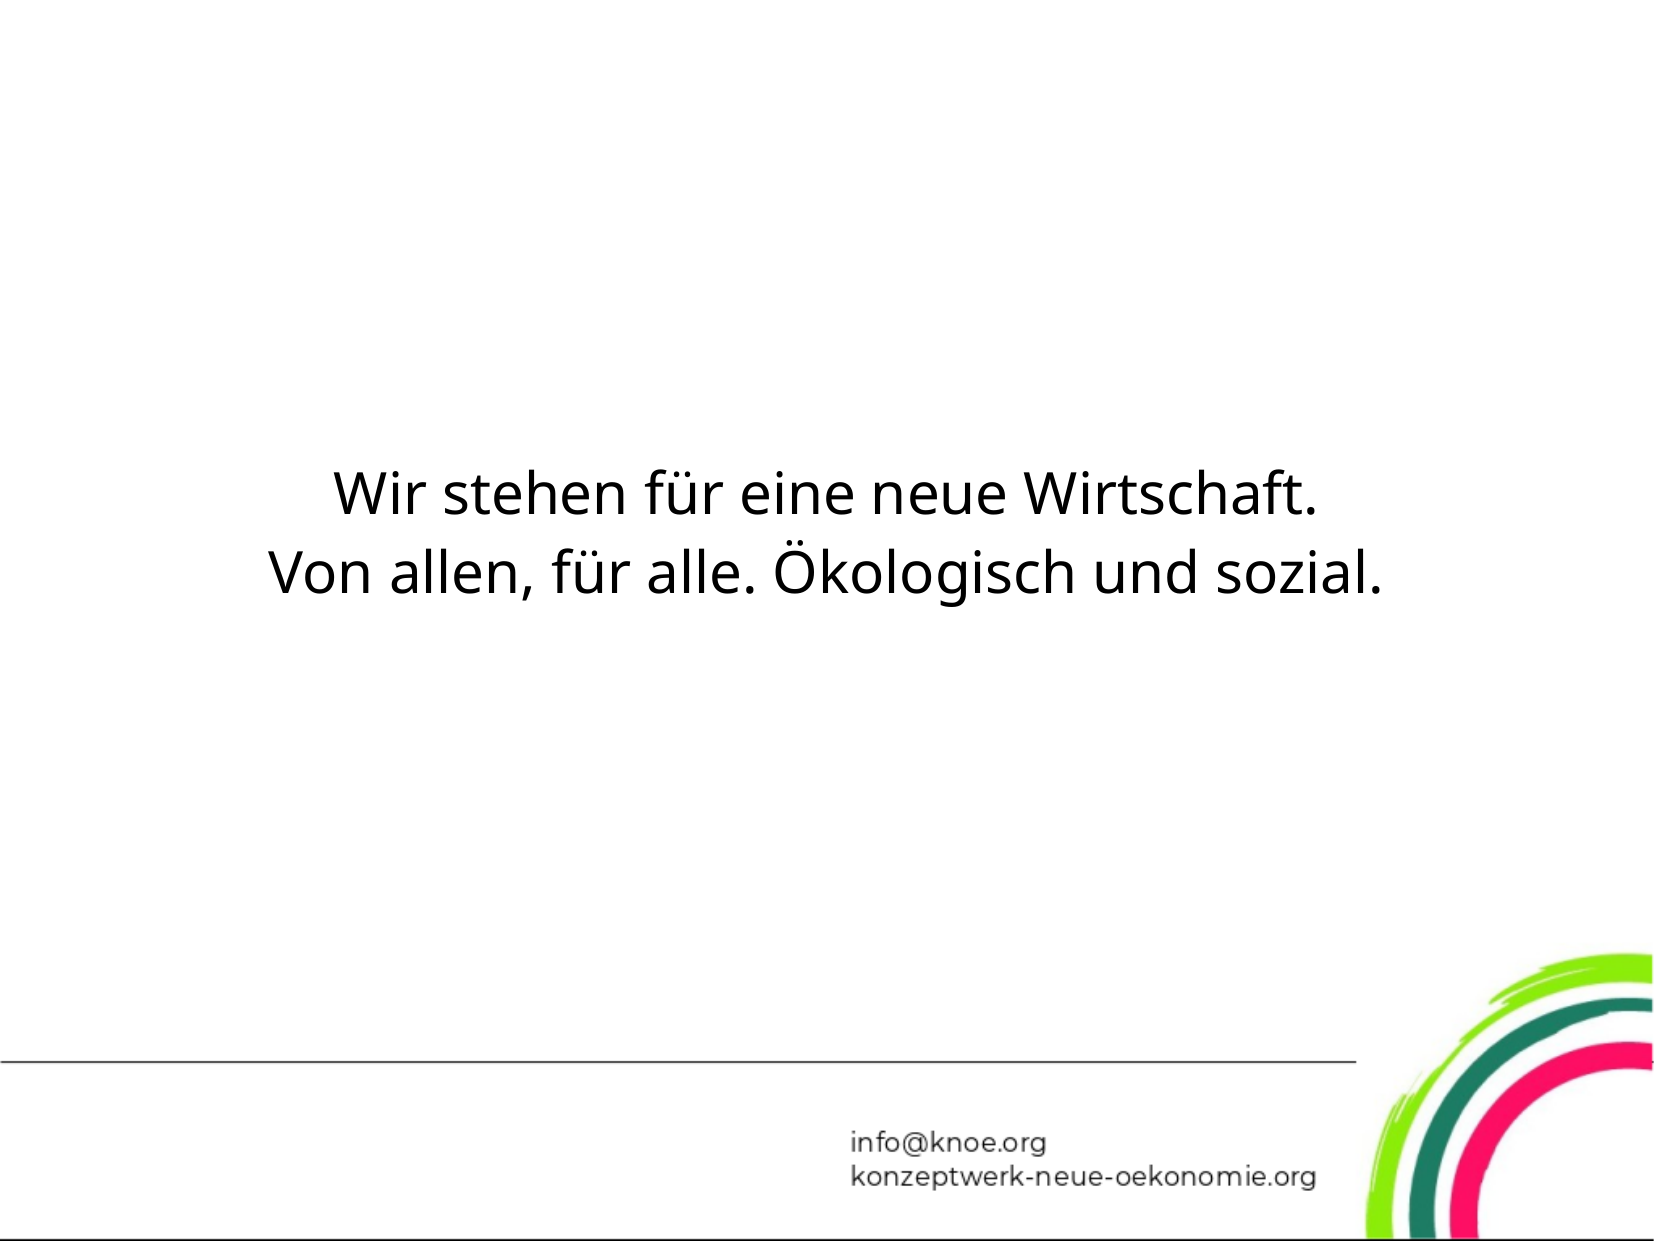

Wir stehen für eine neue Wirtschaft.
Von allen, für alle. Ökologisch und sozial.